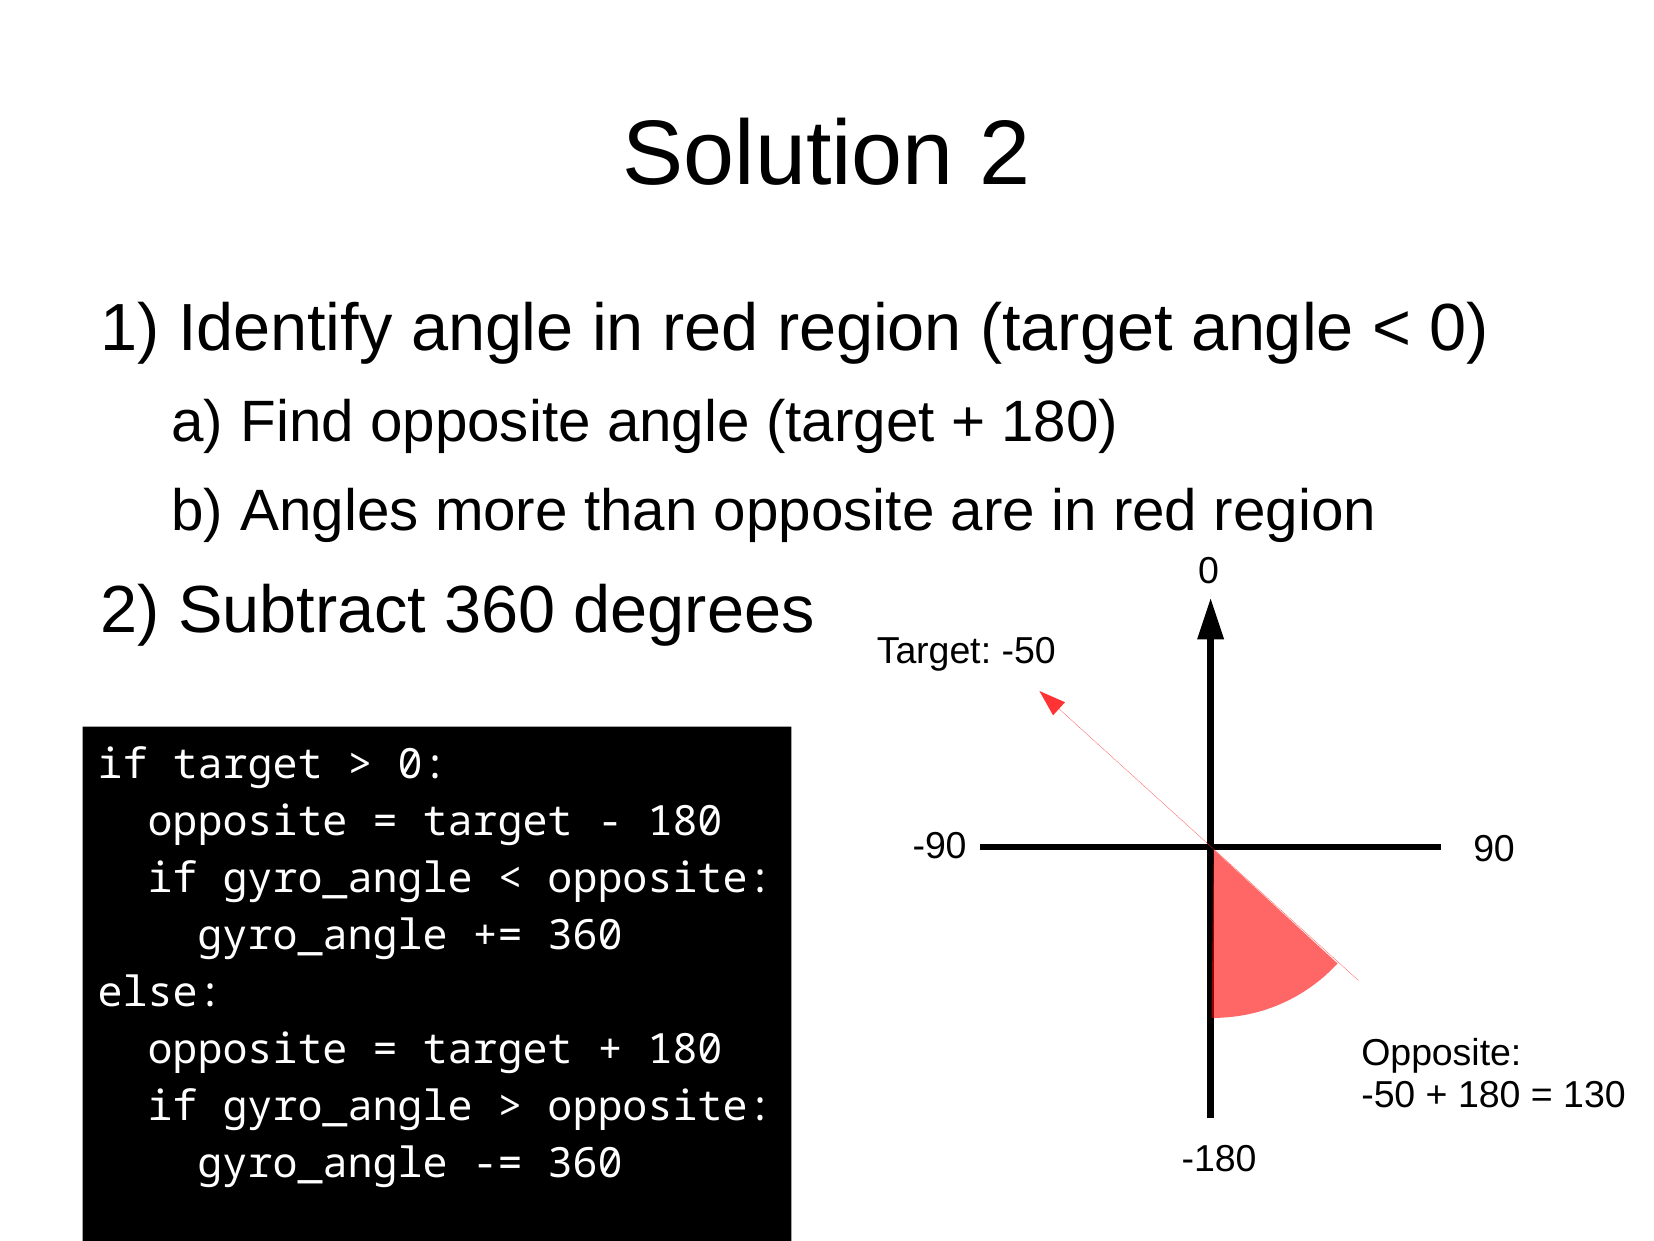

# Solution 2
 Identify angle in red region (target angle < 0)
 Find opposite angle (target + 180)
 Angles more than opposite are in red region
 Subtract 360 degrees
0
-90
90
-180
Target: -50
if target > 0:
 opposite = target - 180
 if gyro_angle < opposite:
 gyro_angle += 360
else:
 opposite = target + 180
 if gyro_angle > opposite:
 gyro_angle -= 360
Opposite:
-50 + 180 = 130